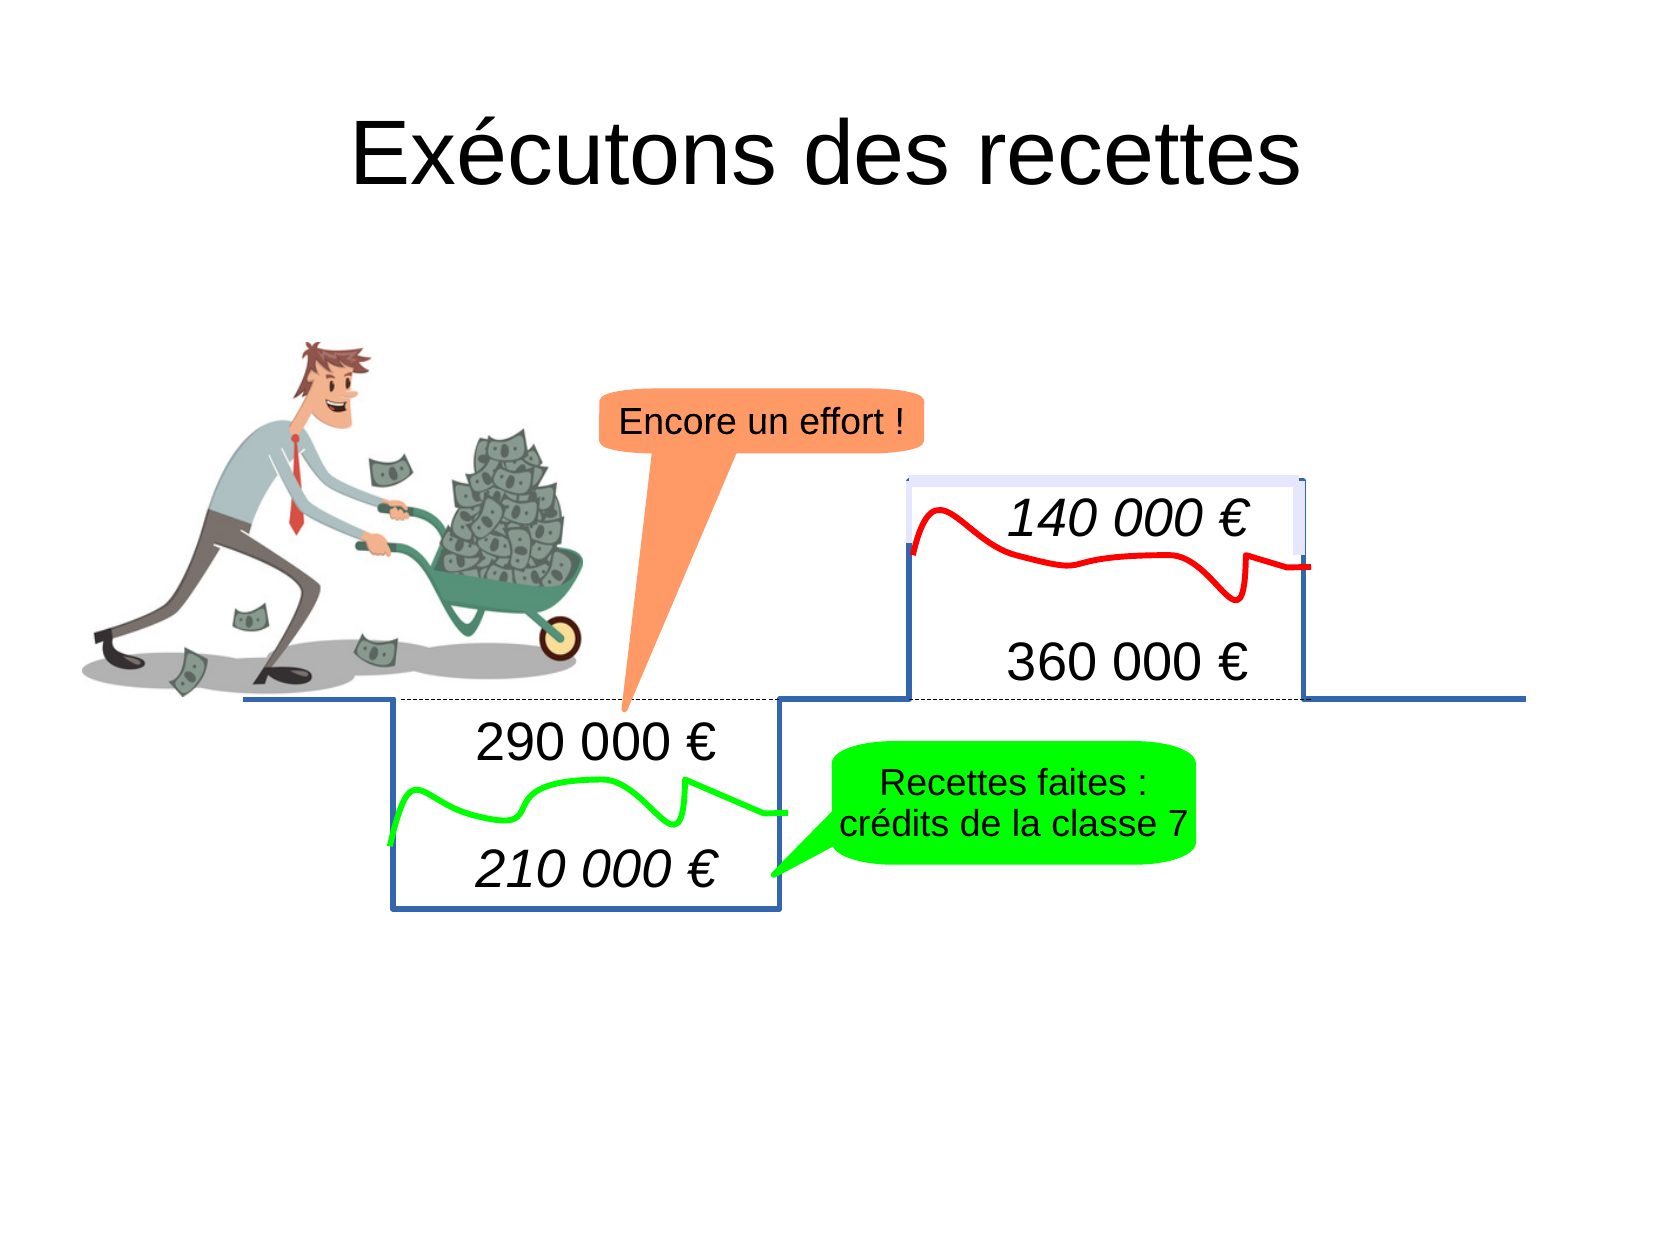

# Exécutons des recettes
Encore un effort !
140 000 €
360 000 €
290 000 €
Recettes faites :
crédits de la classe 7
210 000 €